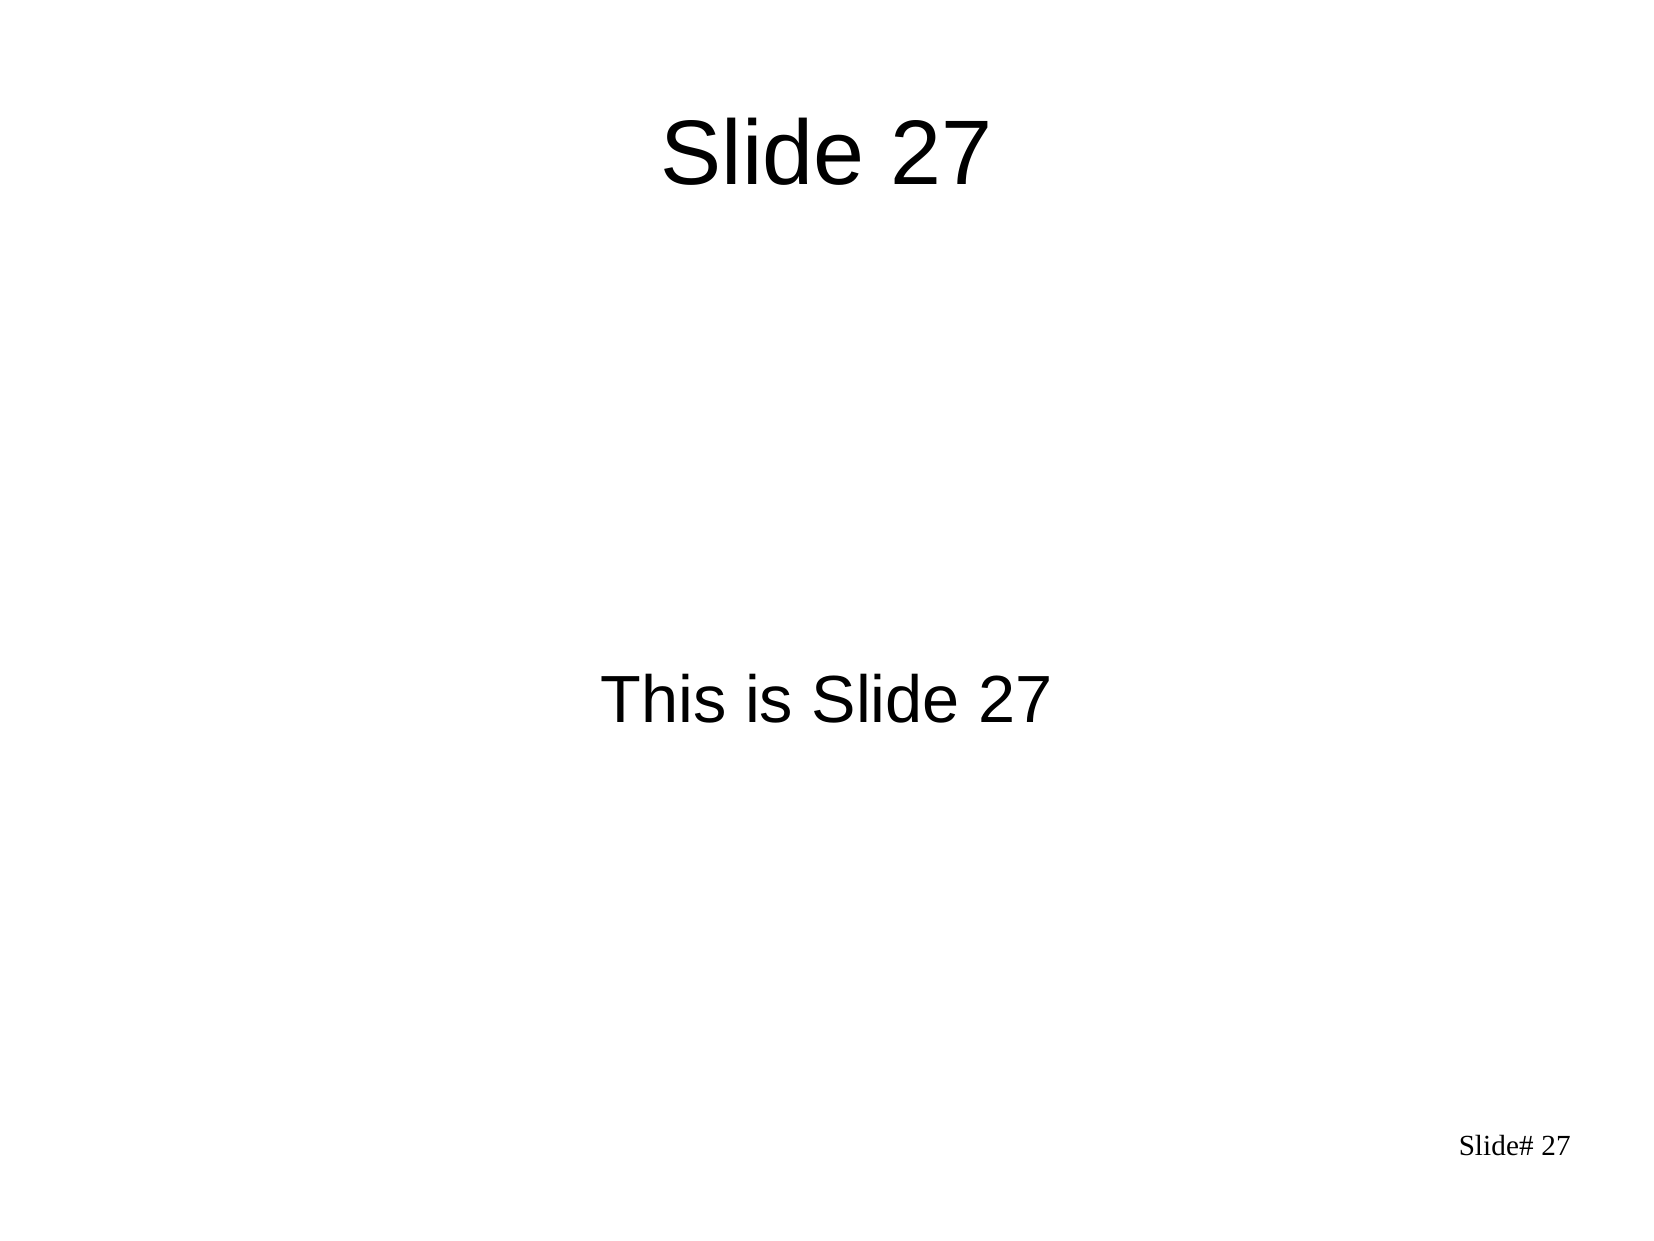

# Slide 27
This is Slide 27
27